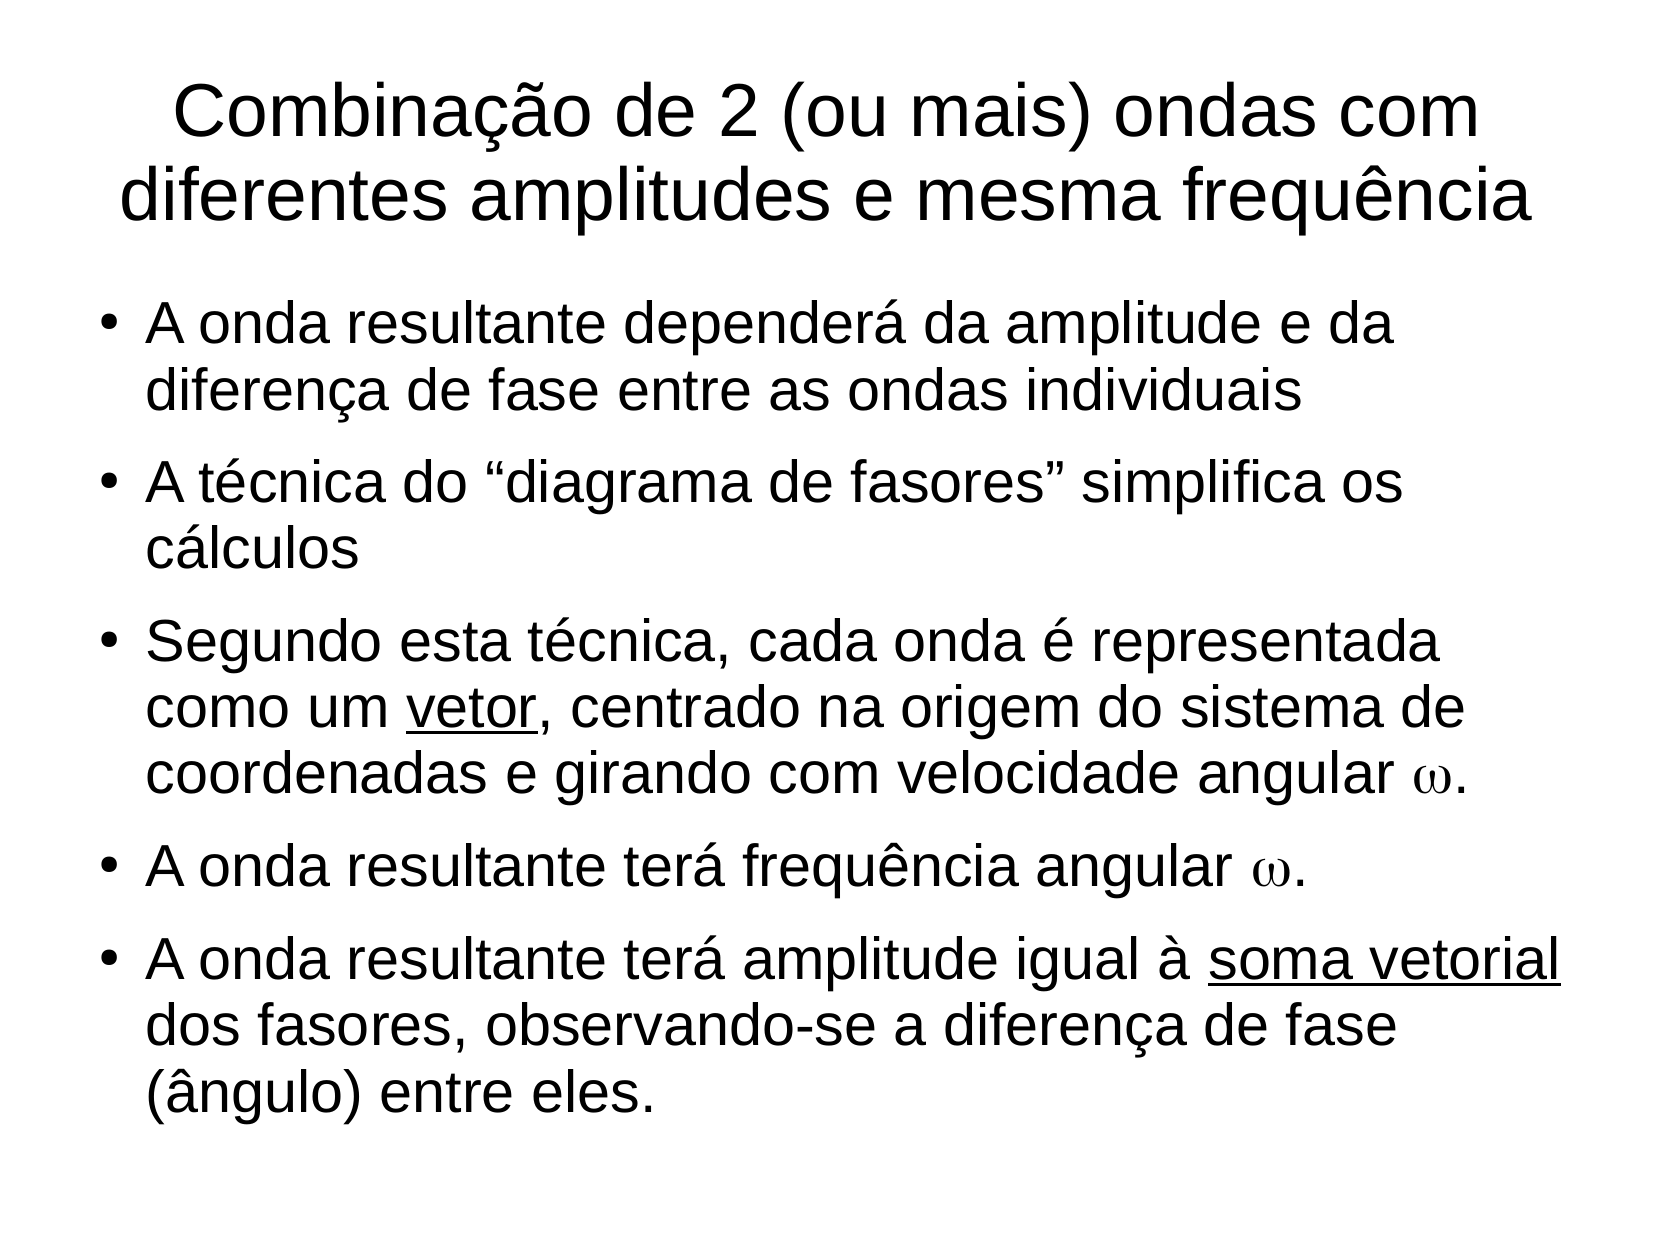

# Combinação de 2 (ou mais) ondas com diferentes amplitudes e mesma frequência
A onda resultante dependerá da amplitude e da diferença de fase entre as ondas individuais
A técnica do “diagrama de fasores” simplifica os cálculos
Segundo esta técnica, cada onda é representada como um vetor, centrado na origem do sistema de coordenadas e girando com velocidade angular w.
A onda resultante terá frequência angular w.
A onda resultante terá amplitude igual à soma vetorial dos fasores, observando-se a diferença de fase (ângulo) entre eles.